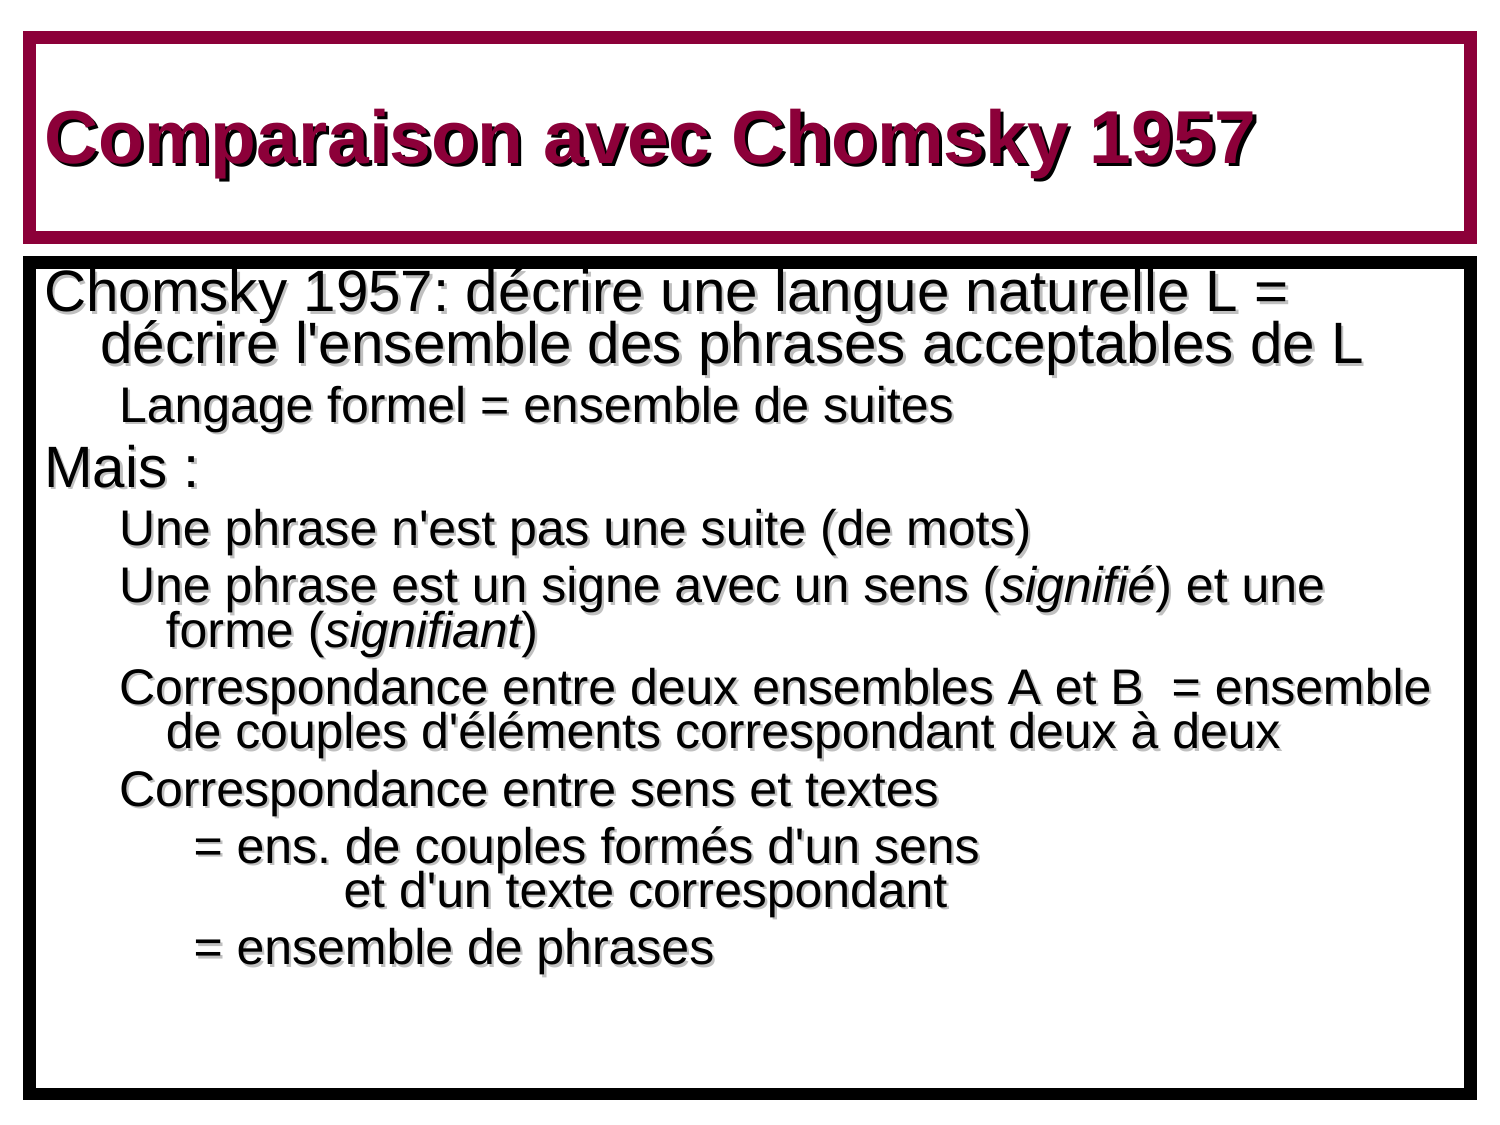

# Comparaison avec Chomsky 1957
Chomsky 1957: décrire une langue naturelle L = décrire l'ensemble des phrases acceptables de L
Langage formel = ensemble de suites
Mais :
Une phrase n'est pas une suite (de mots)
Une phrase est un signe avec un sens (signifié) et une forme (signifiant)
Correspondance entre deux ensembles A et B = ensemble de couples d'éléments correspondant deux à deux
Correspondance entre sens et textes
		= ens. de couples formés d'un sens 					et d'un texte correspondant
		= ensemble de phrases